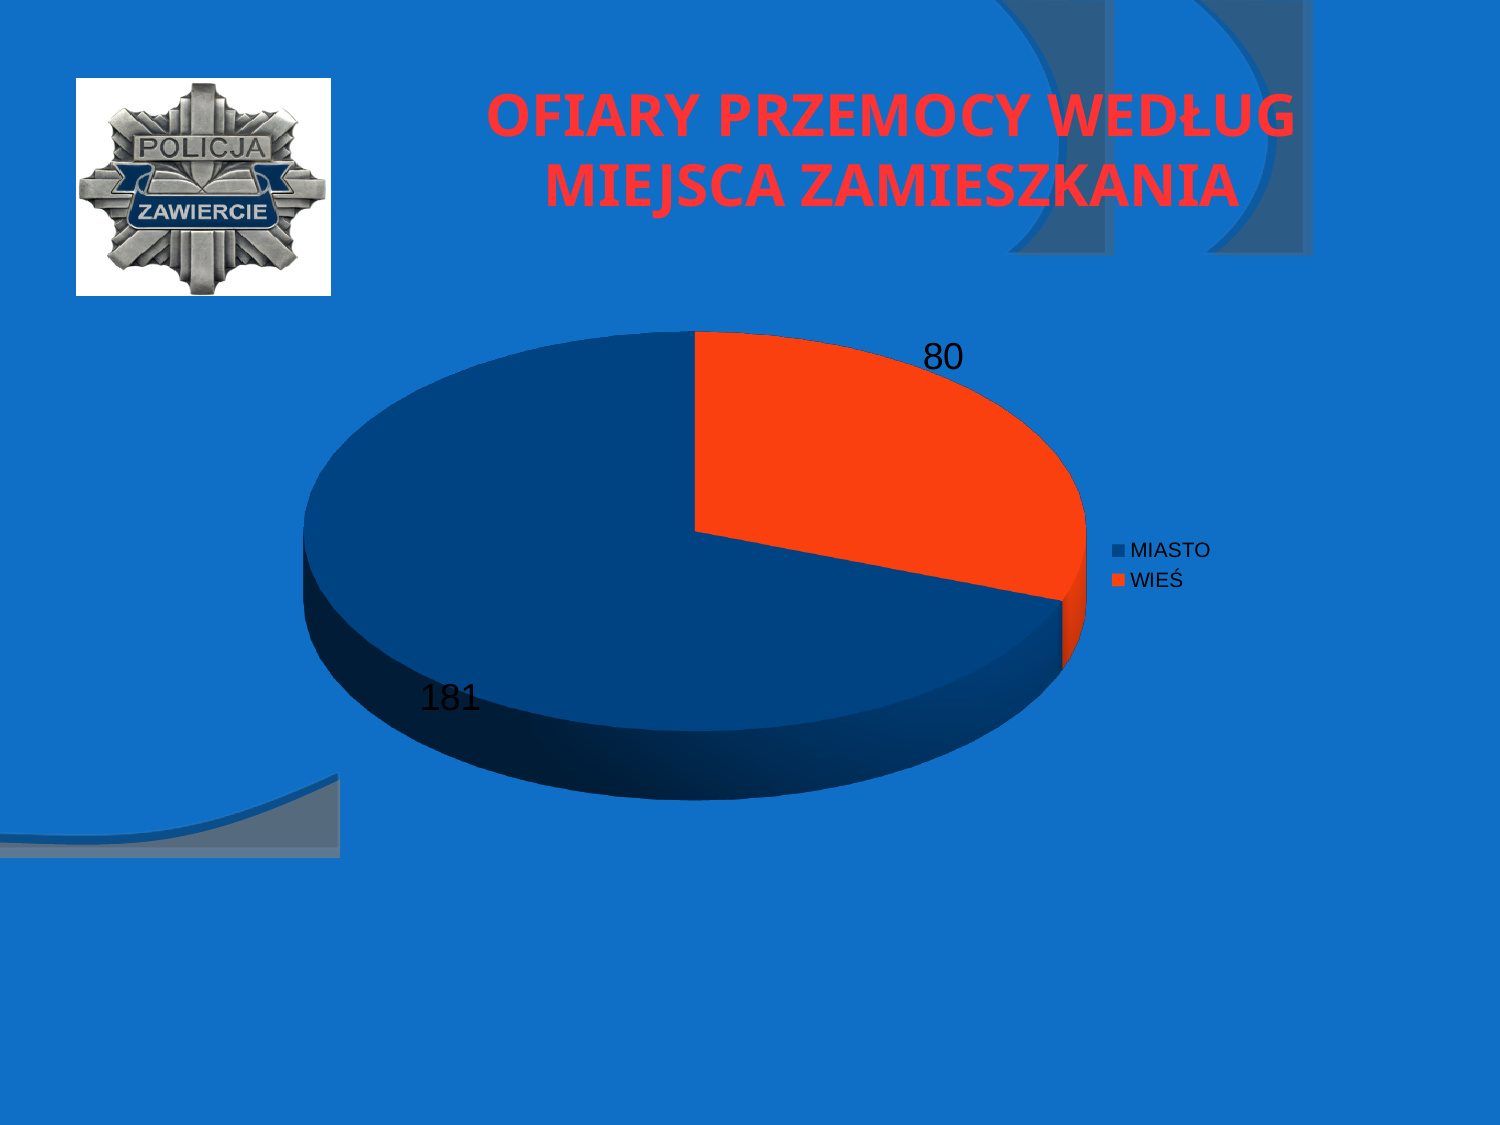

# OFIARY PRZEMOCY WEDŁUG MIEJSCA ZAMIESZKANIA
[unsupported chart]